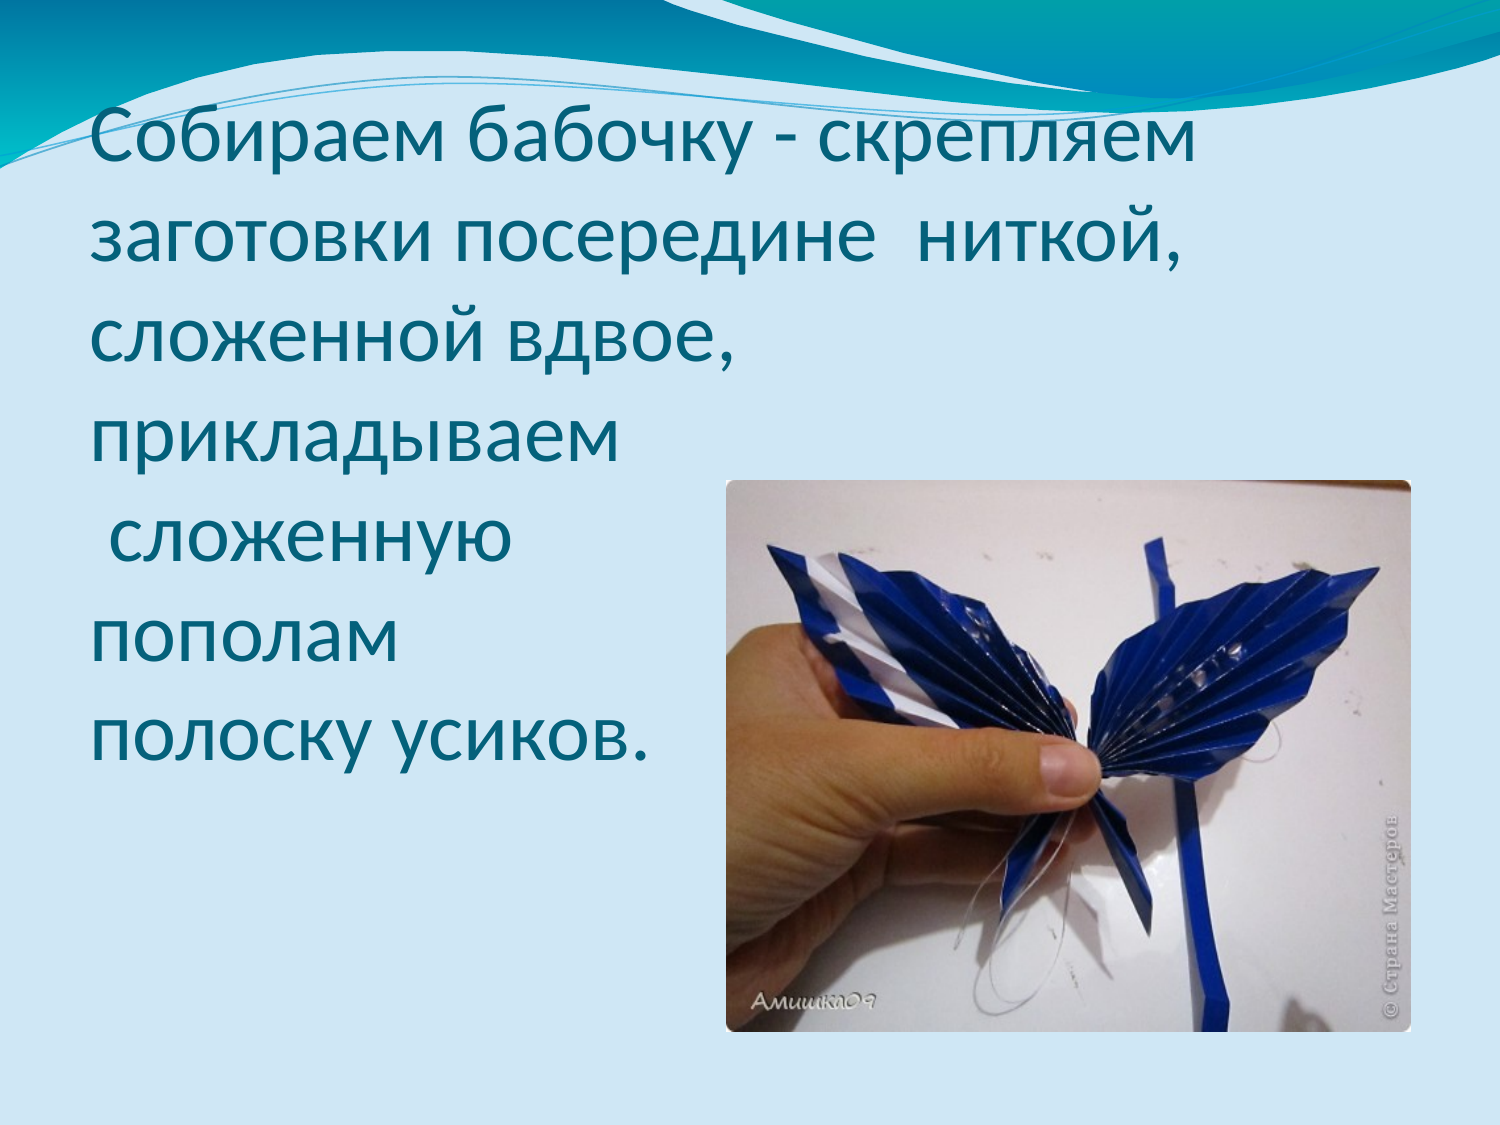

# Собираем бабочку - скрепляем заготовки посередине ниткой, сложенной вдвое, прикладываем сложенную пополам полоску усиков.